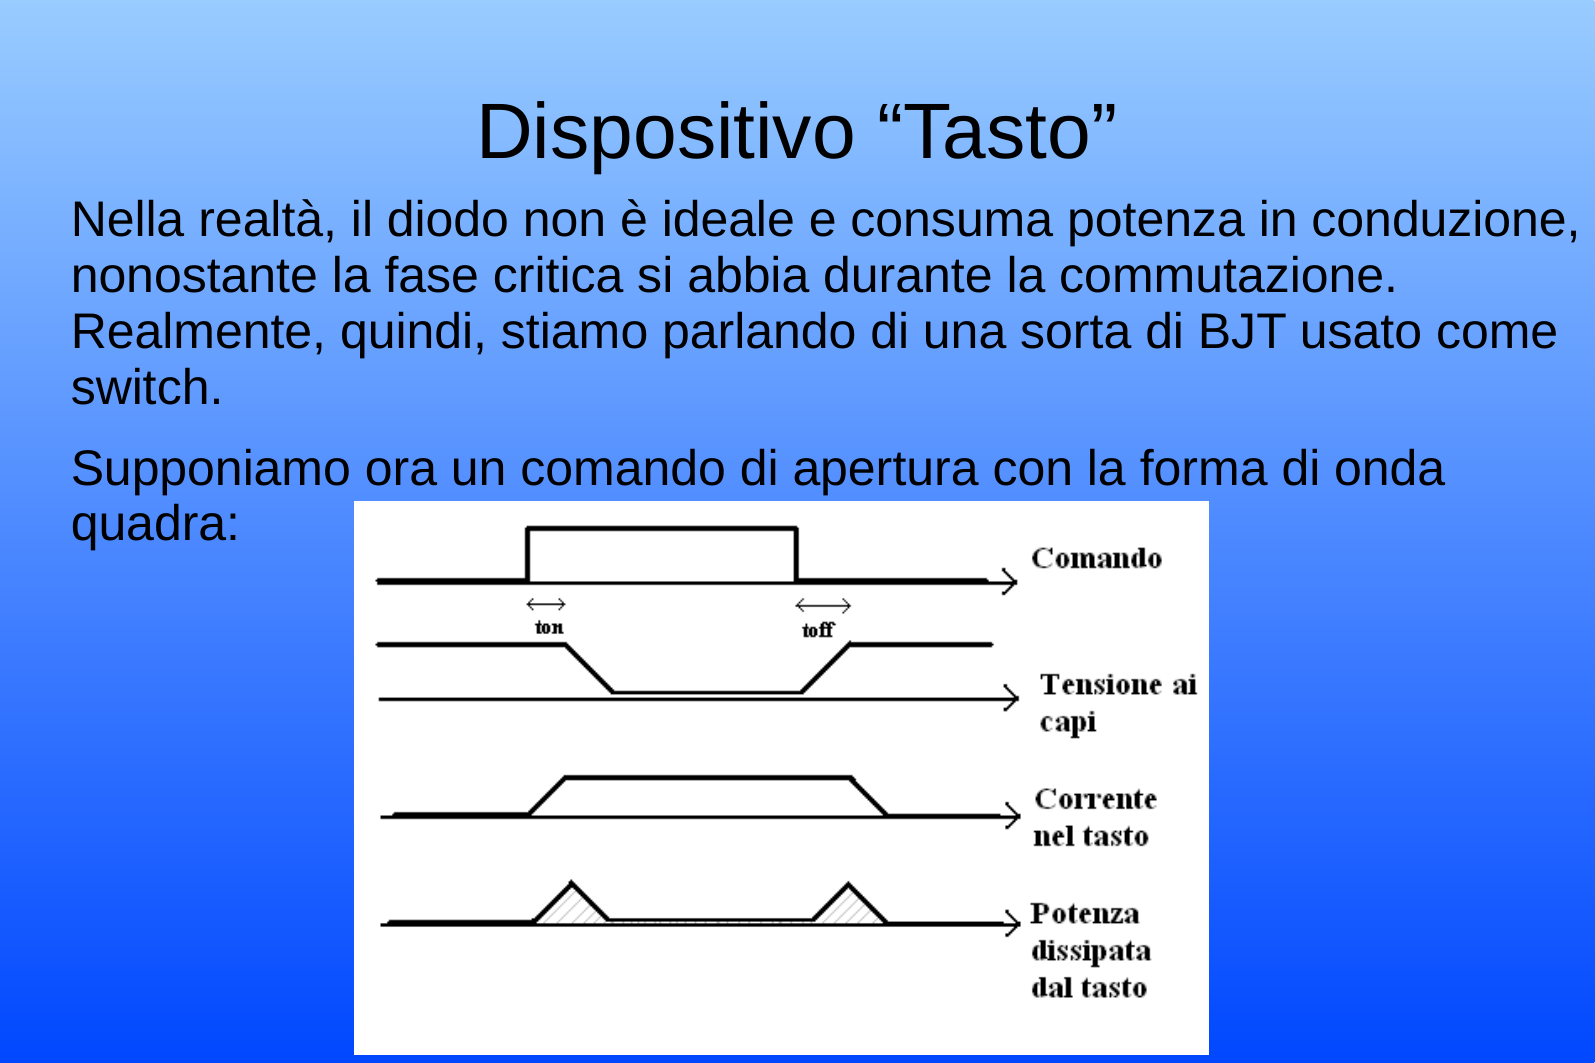

# Dispositivo “Tasto”
Nella realtà, il diodo non è ideale e consuma potenza in conduzione, nonostante la fase critica si abbia durante la commutazione. Realmente, quindi, stiamo parlando di una sorta di BJT usato come switch.
Supponiamo ora un comando di apertura con la forma di onda quadra: